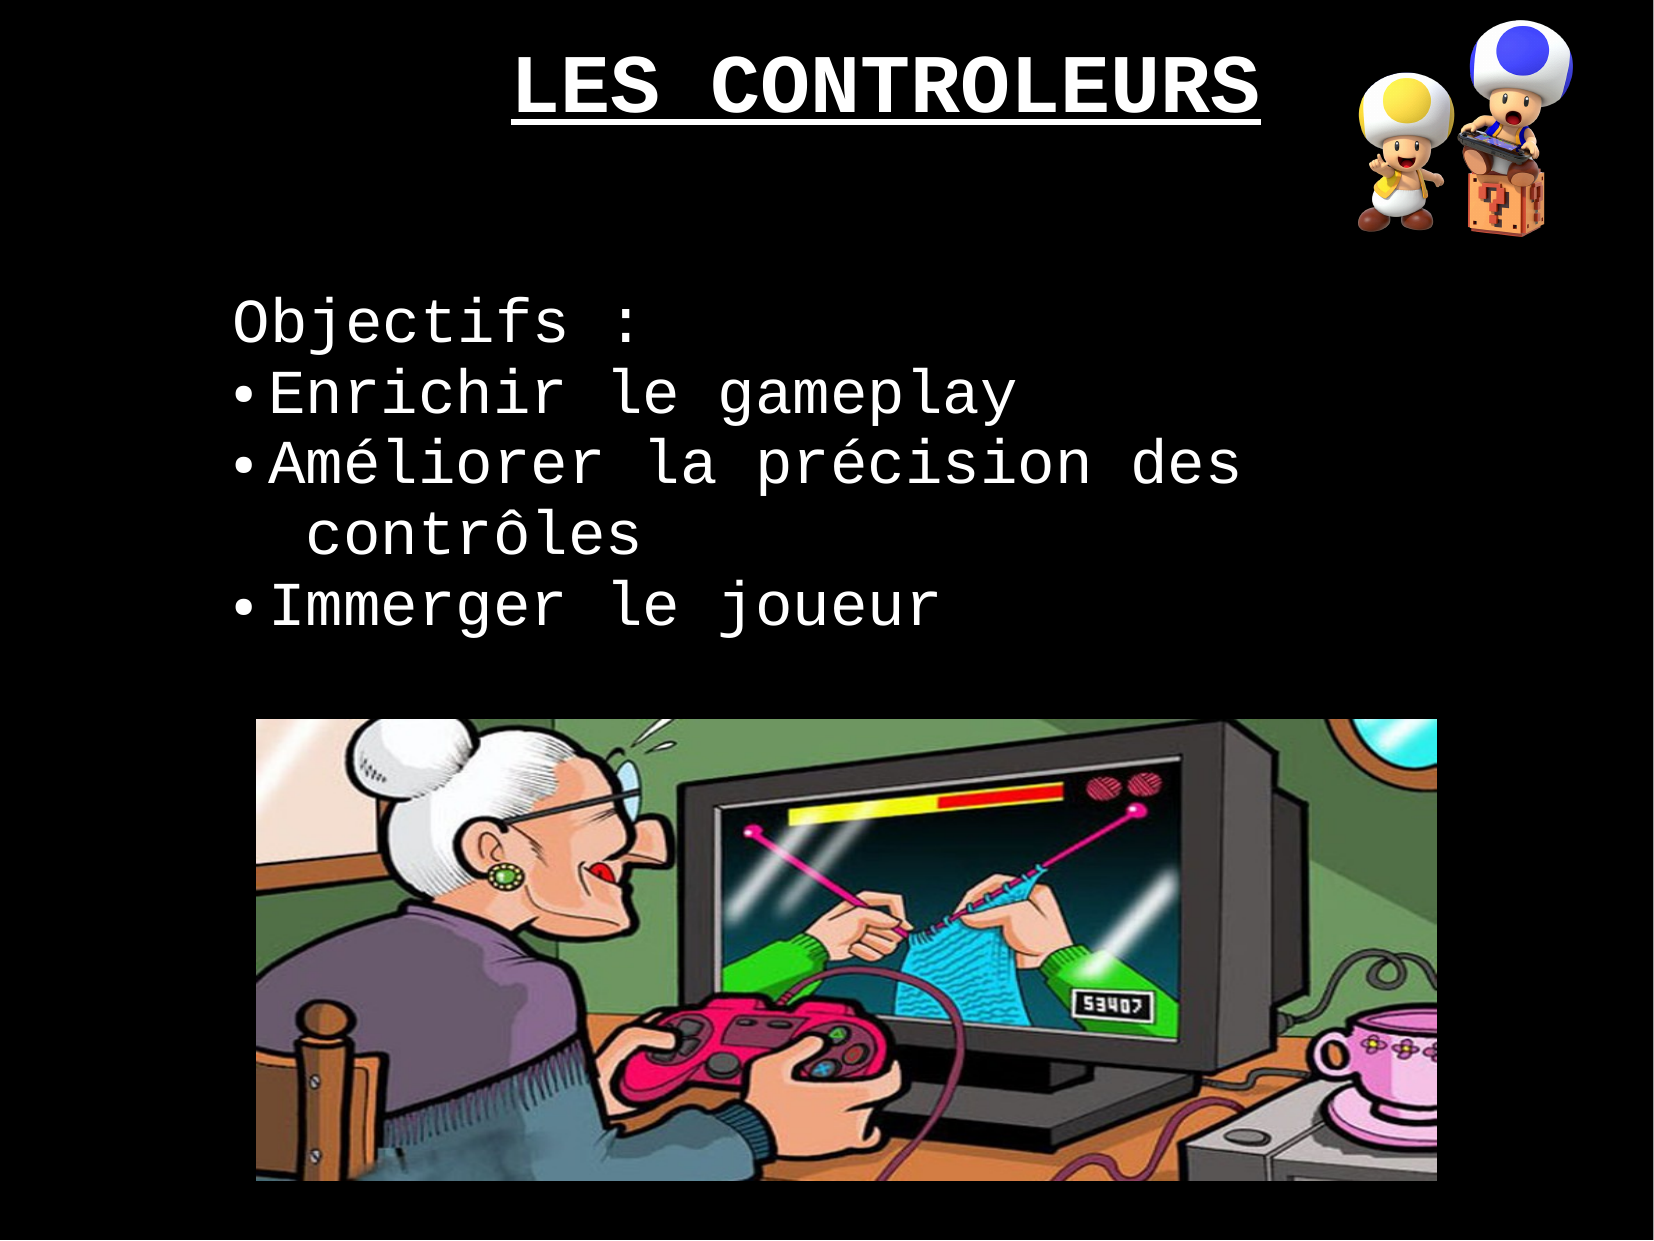

LES CONTROLEURS
Objectifs :
Enrichir le gameplay
Améliorer la précision des contrôles
Immerger le joueur